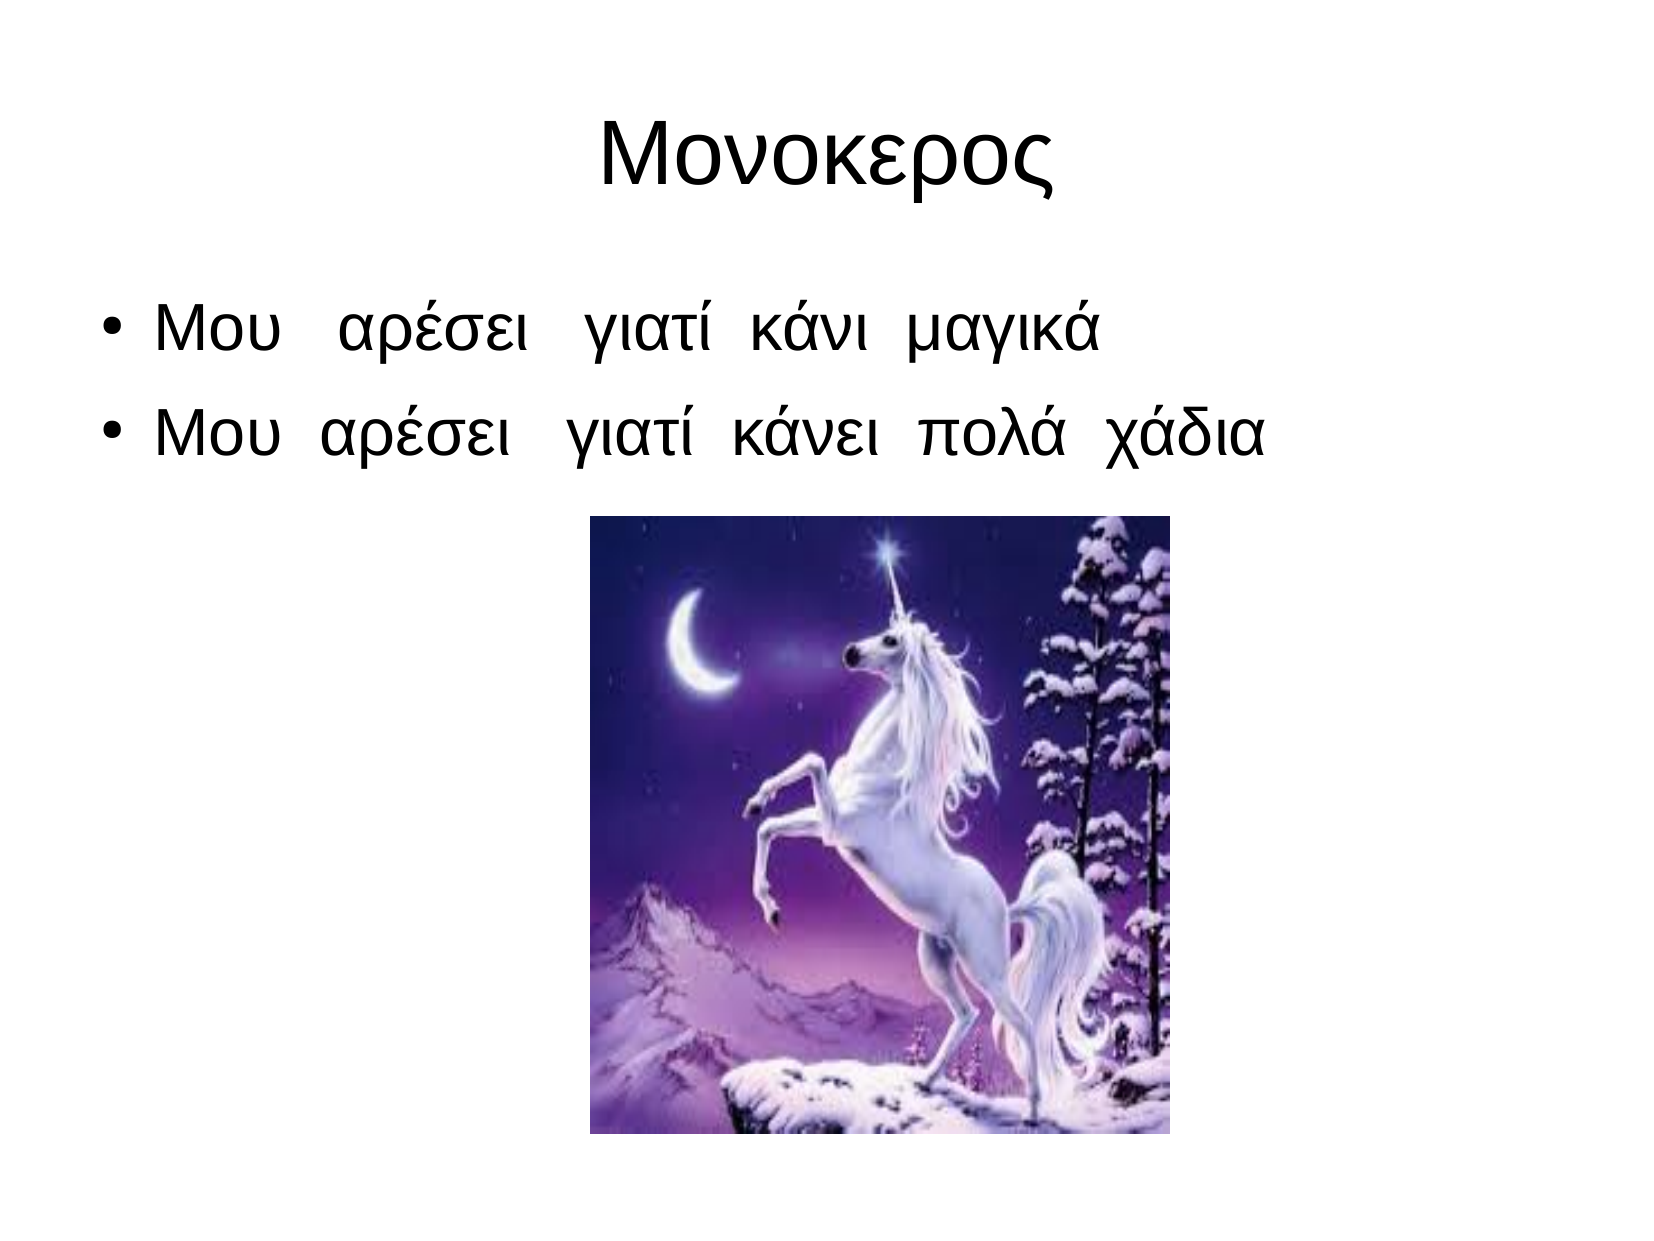

# Μονοκερος
Μου αρέσει γιατί κάνι μαγικά
Μου αρέσει γιατί κάνει πολά χάδια